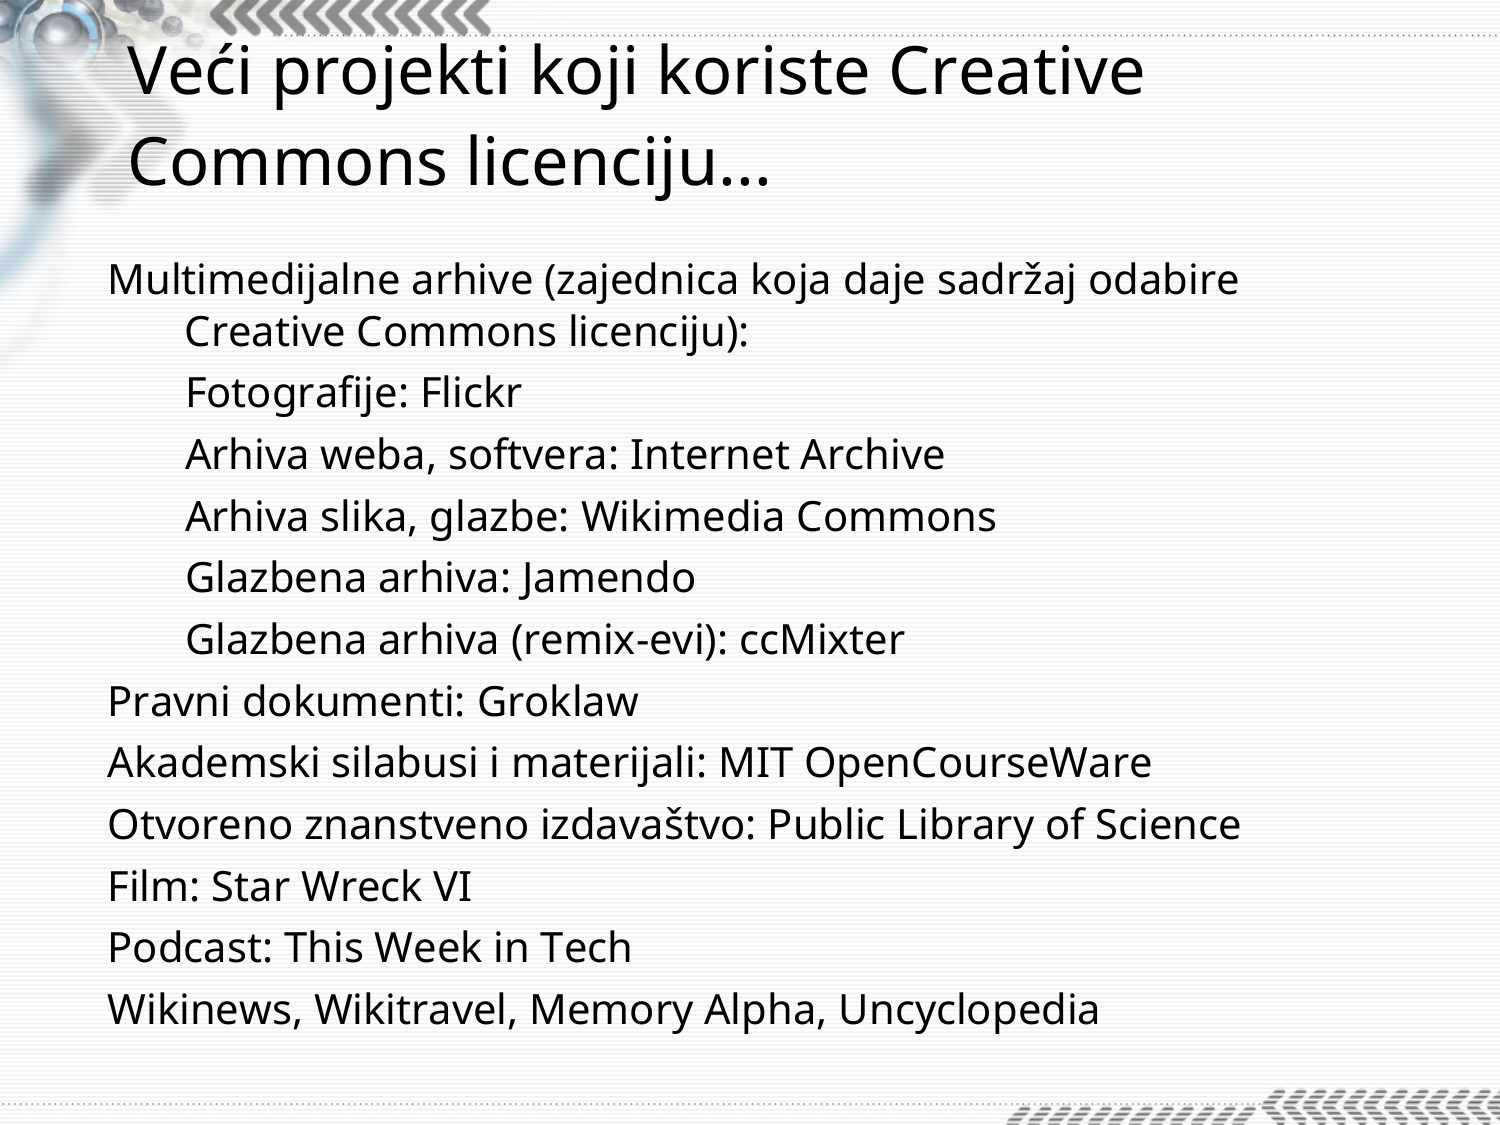

# Veći projekti koji koriste Creative Commons licenciju...
Multimedijalne arhive (zajednica koja daje sadržaj odabire Creative Commons licenciju):
Fotografije: Flickr
Arhiva weba, softvera: Internet Archive
Arhiva slika, glazbe: Wikimedia Commons
Glazbena arhiva: Jamendo
Glazbena arhiva (remix-evi): ccMixter
Pravni dokumenti: Groklaw
Akademski silabusi i materijali: MIT OpenCourseWare
Otvoreno znanstveno izdavaštvo: Public Library of Science
Film: Star Wreck VI
Podcast: This Week in Tech
Wikinews, Wikitravel, Memory Alpha, Uncyclopedia